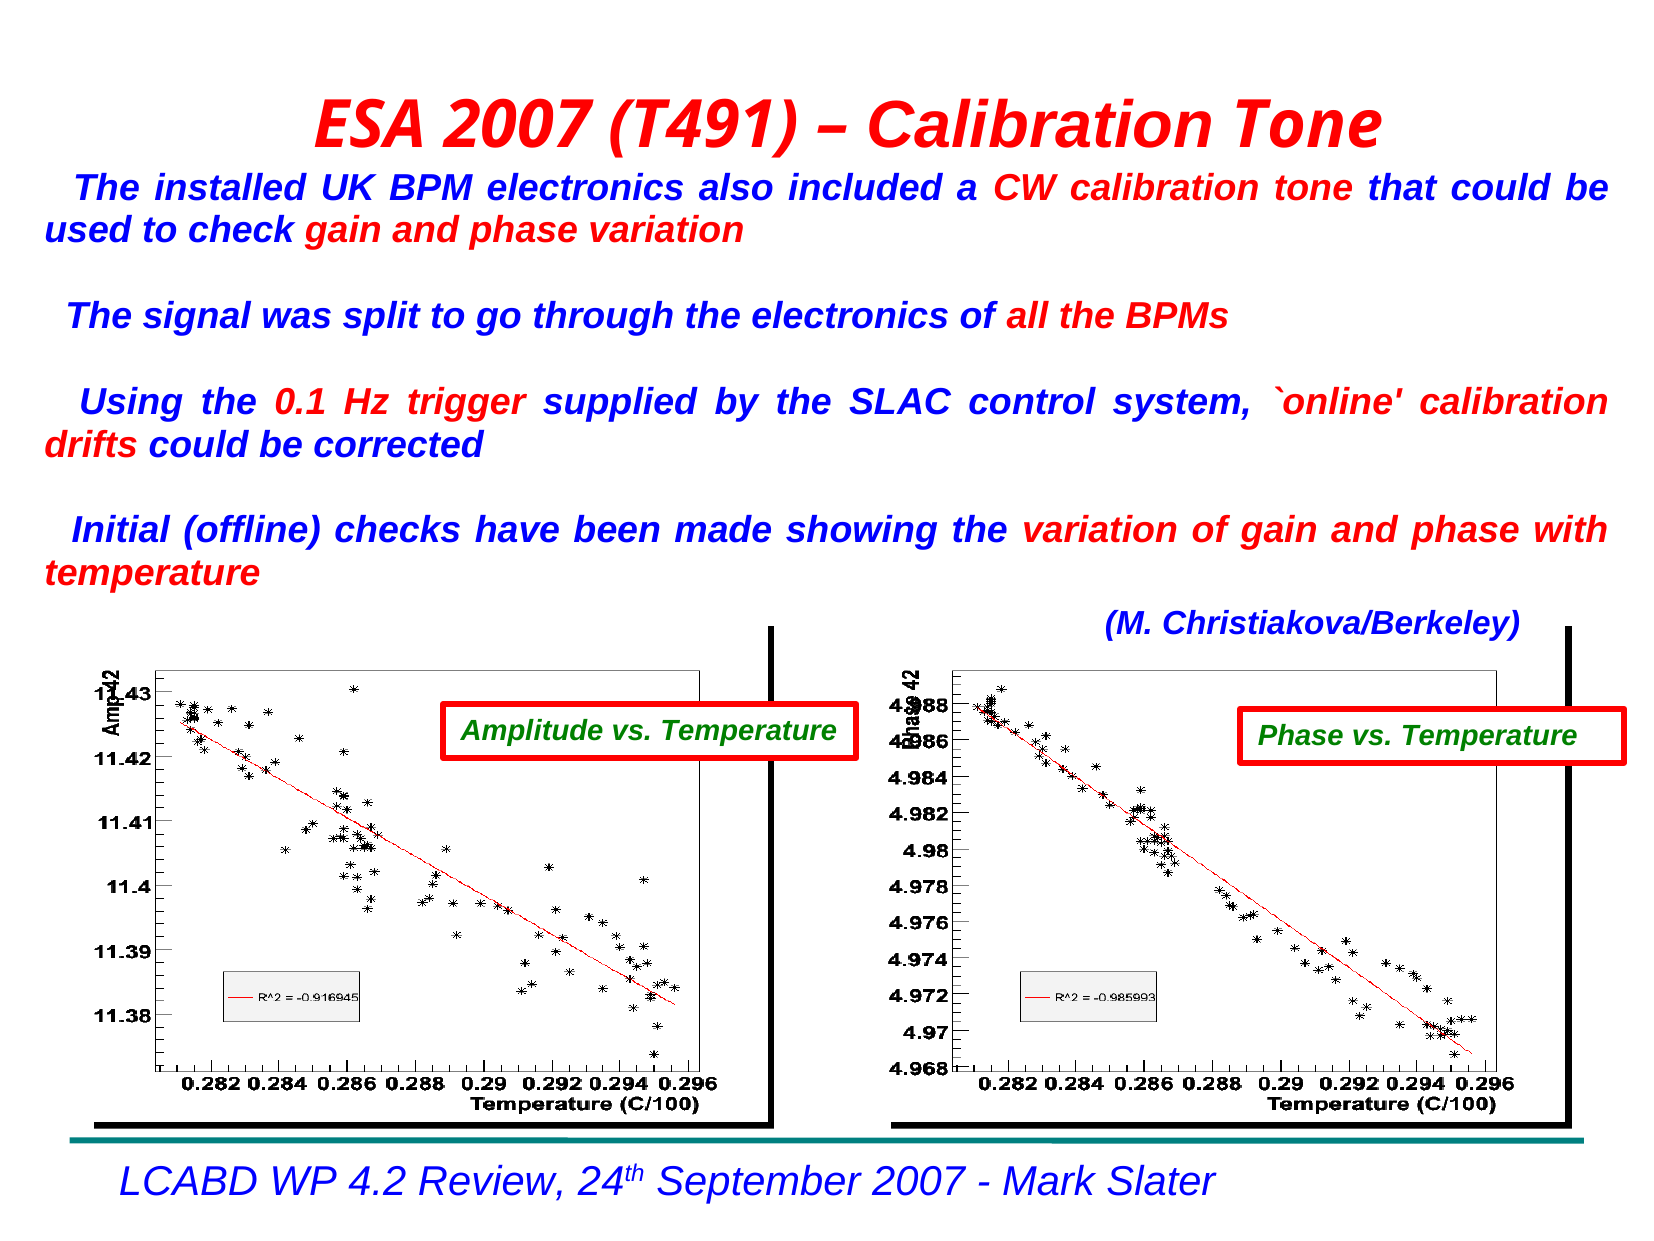

ESA 2007 (T491) – Calibration Tone
 The installed UK BPM electronics also included a CW calibration tone that could be used to check gain and phase variation
 The signal was split to go through the electronics of all the BPMs
 Using the 0.1 Hz trigger supplied by the SLAC control system, `online' calibration drifts could be corrected
 Initial (offline) checks have been made showing the variation of gain and phase with temperature
(M. Christiakova/Berkeley)
Amplitude vs. Temperature
Phase vs. Temperature
LCABD WP 4.2 Review, 24th September 2007 - Mark Slater